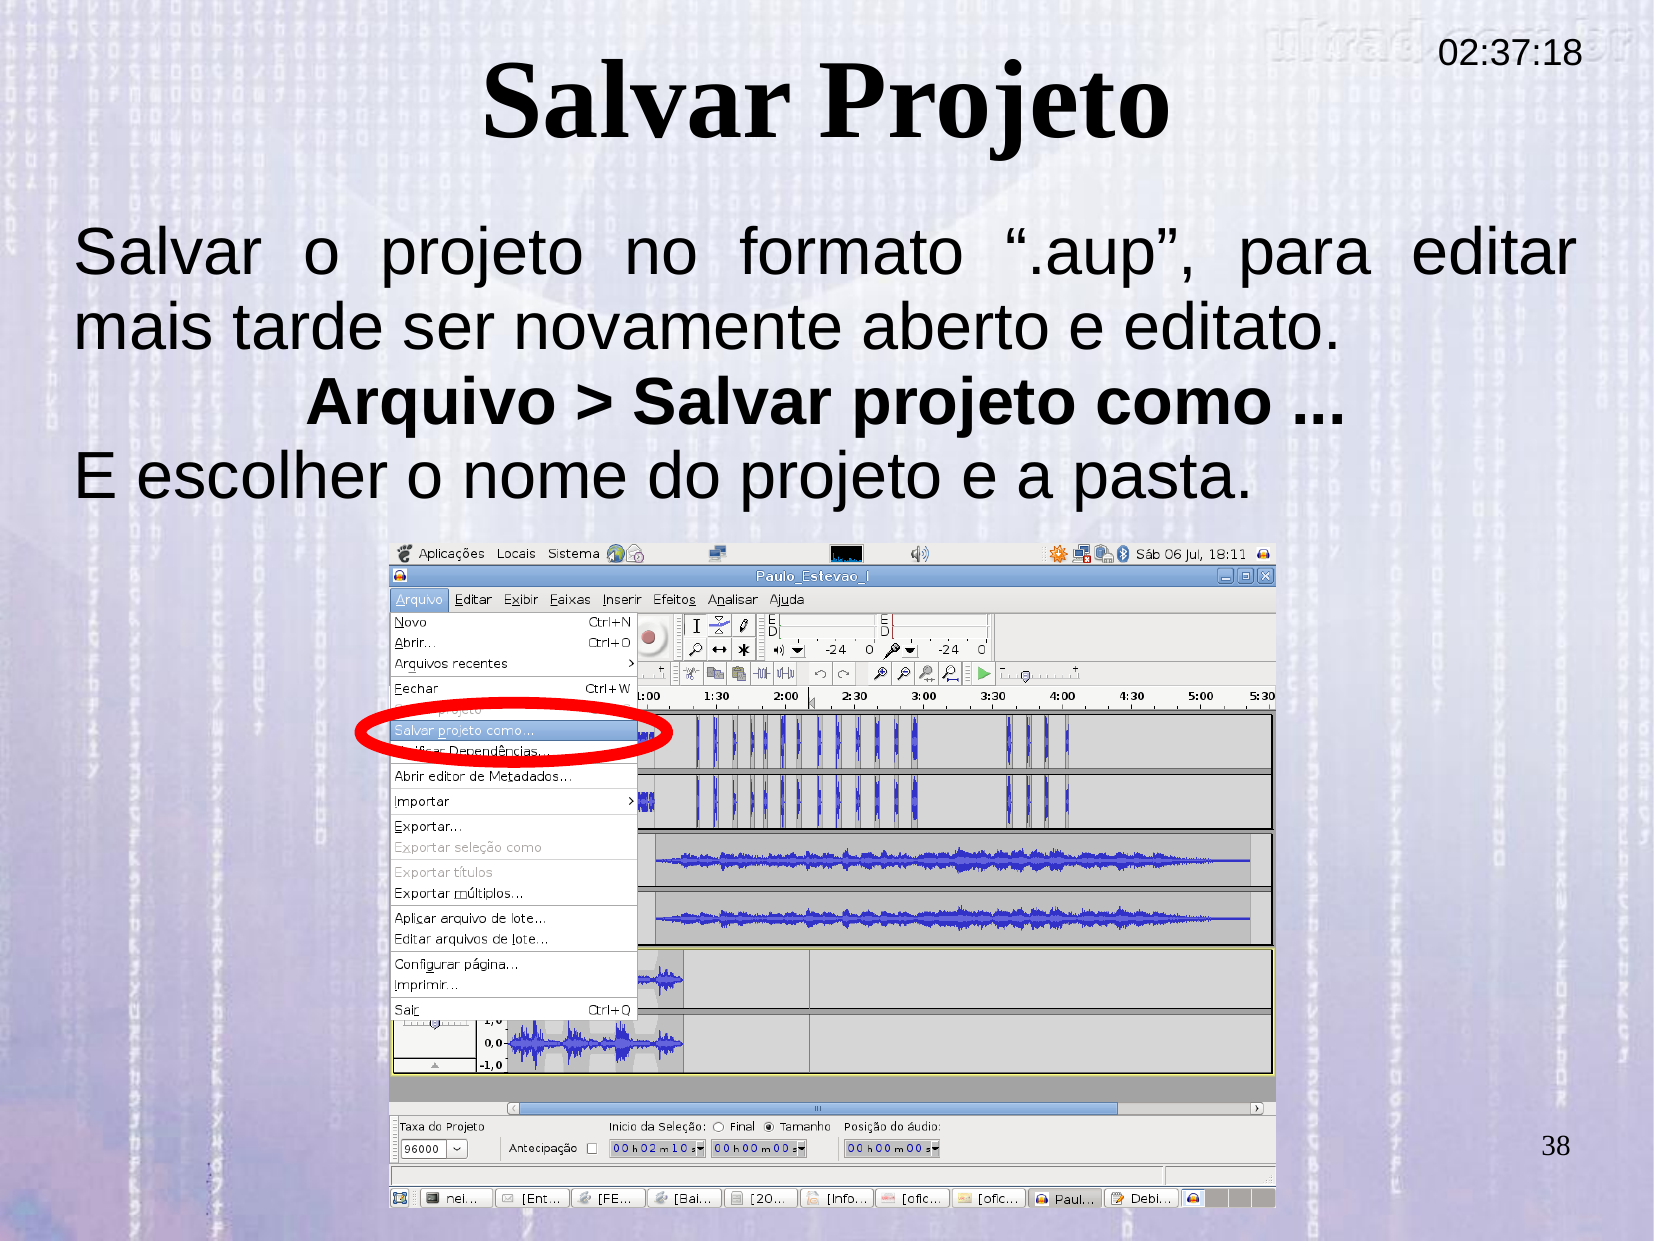

02:22:19
Salvar Projeto
Salvar o projeto no formato “.aup”, para editar mais tarde ser novamente aberto e editato.
Arquivo > Salvar projeto como ...
E escolher o nome do projeto e a pasta.
38